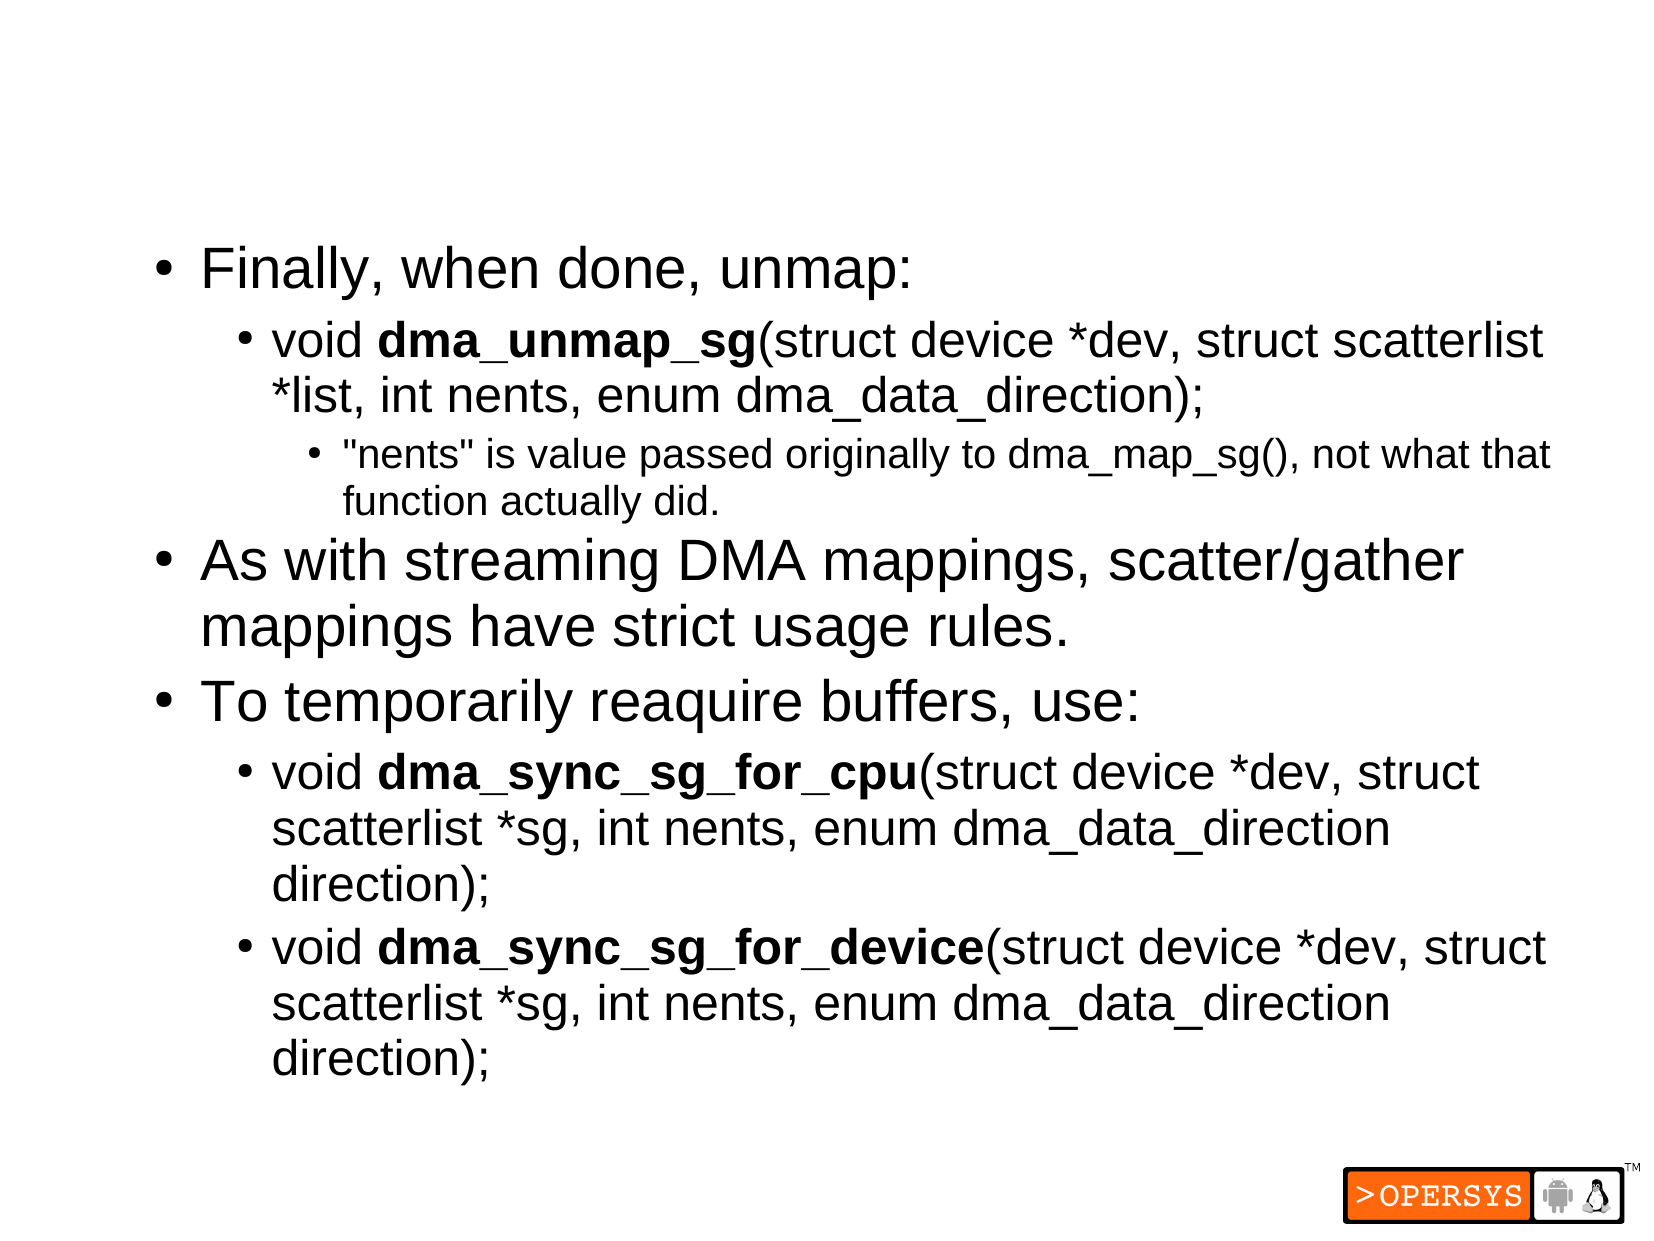

# Finally, when done, unmap:
void dma_unmap_sg(struct device *dev, struct scatterlist *list, int nents, enum dma_data_direction);
"nents" is value passed originally to dma_map_sg(), not what that function actually did.
As with streaming DMA mappings, scatter/gather mappings have strict usage rules.
To temporarily reaquire buffers, use:
void dma_sync_sg_for_cpu(struct device *dev, struct scatterlist *sg, int nents, enum dma_data_direction direction);
void dma_sync_sg_for_device(struct device *dev, struct scatterlist *sg, int nents, enum dma_data_direction direction);